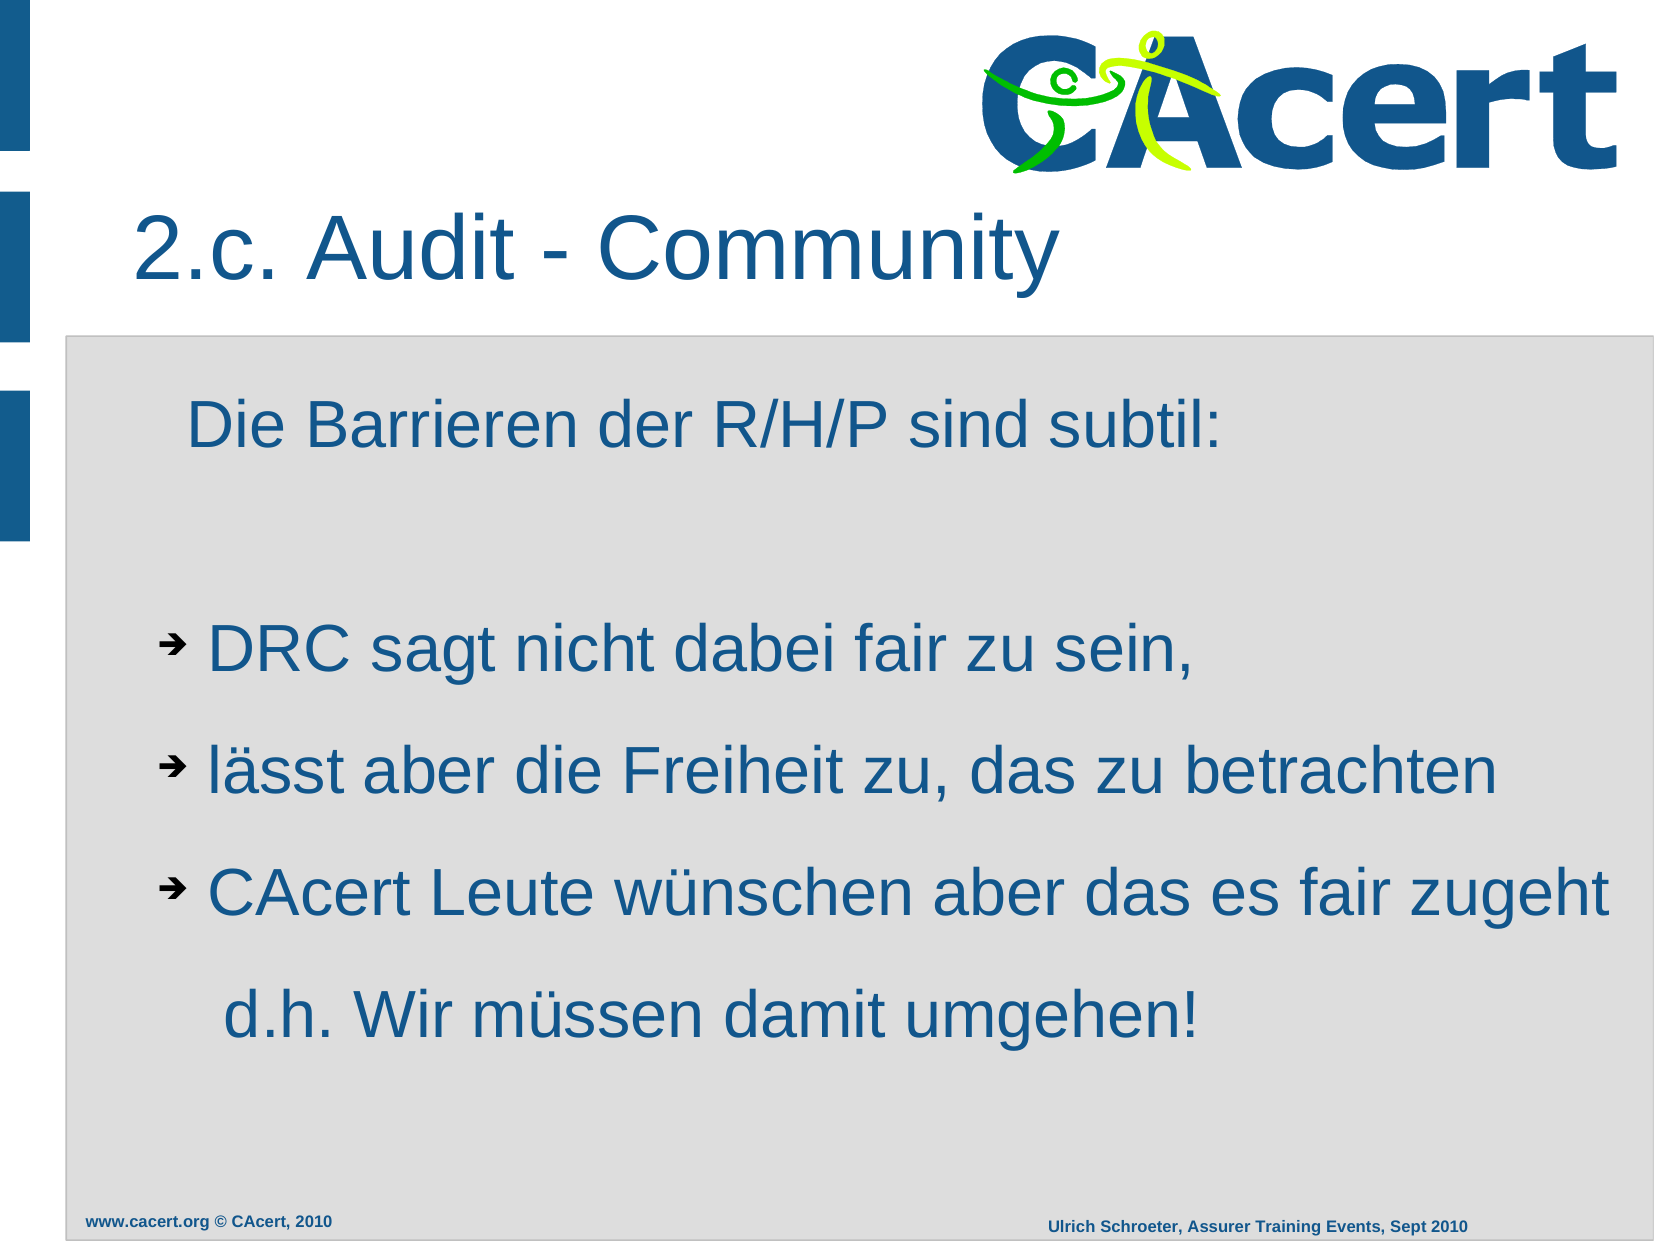

2.c. Audit - Community
Die Barrieren der R/H/P sind subtil:
 DRC sagt nicht dabei fair zu sein,
 lässt aber die Freiheit zu, das zu betrachten
 CAcert Leute wünschen aber das es fair zugeht
 d.h. Wir müssen damit umgehen!